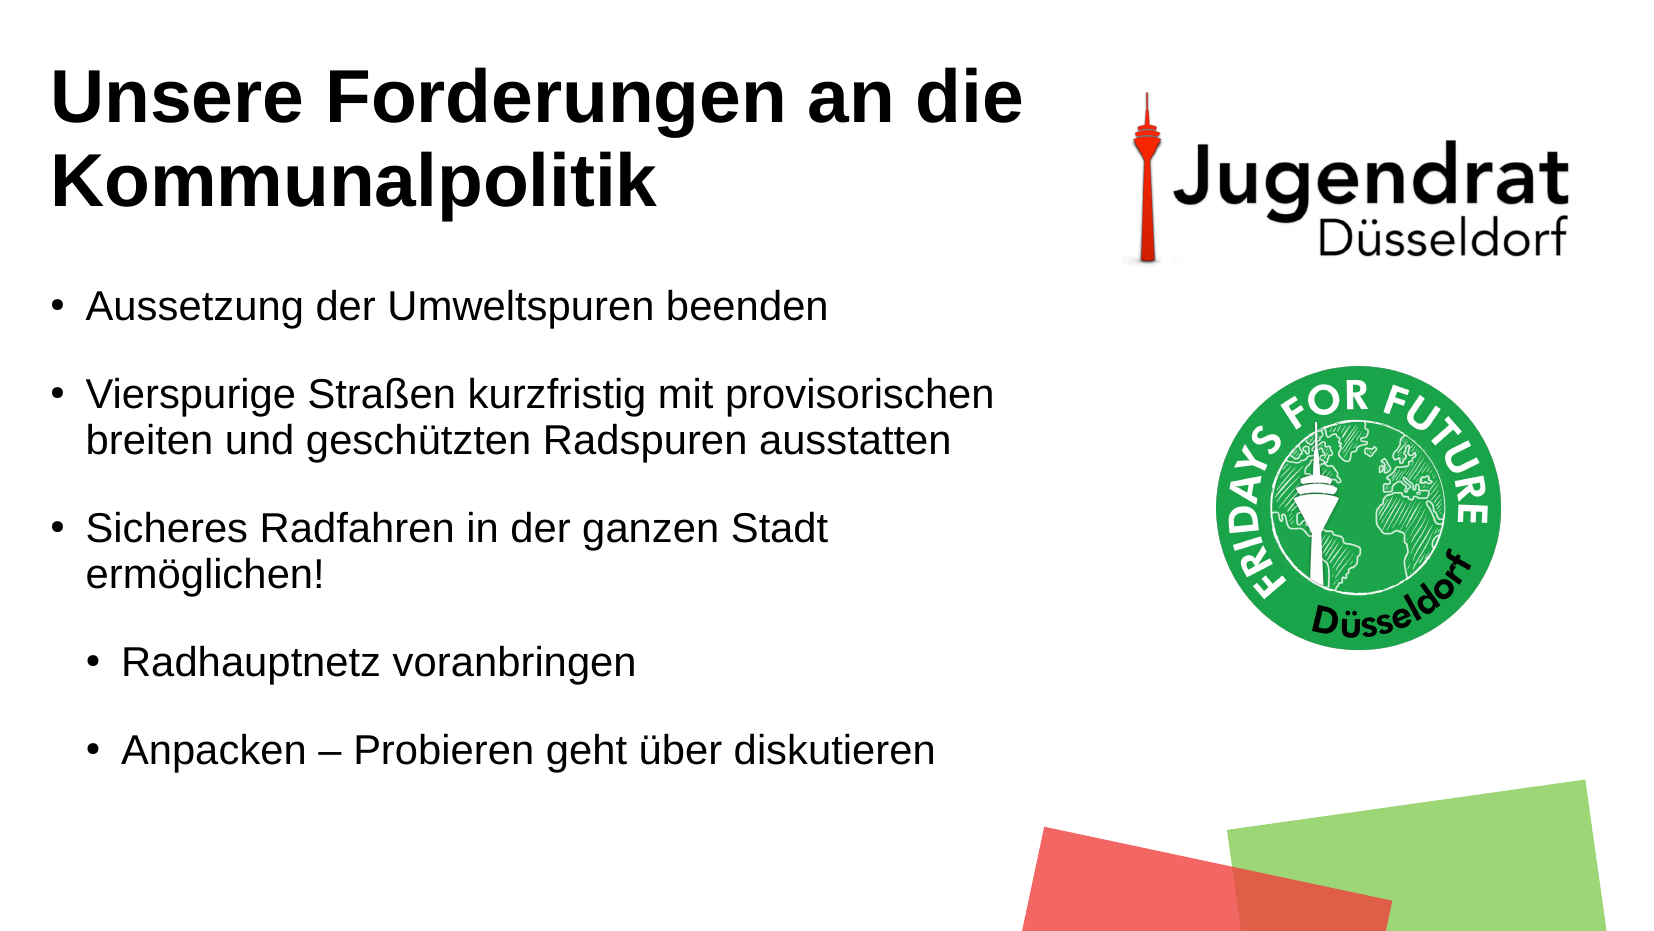

Unsere Forderungen an die Kommunalpolitik
Aussetzung der Umweltspuren beenden
Vierspurige Straßen kurzfristig mit provisorischen breiten und geschützten Radspuren ausstatten
Sicheres Radfahren in der ganzen Stadt ermöglichen!
Radhauptnetz voranbringen
Anpacken – Probieren geht über diskutieren